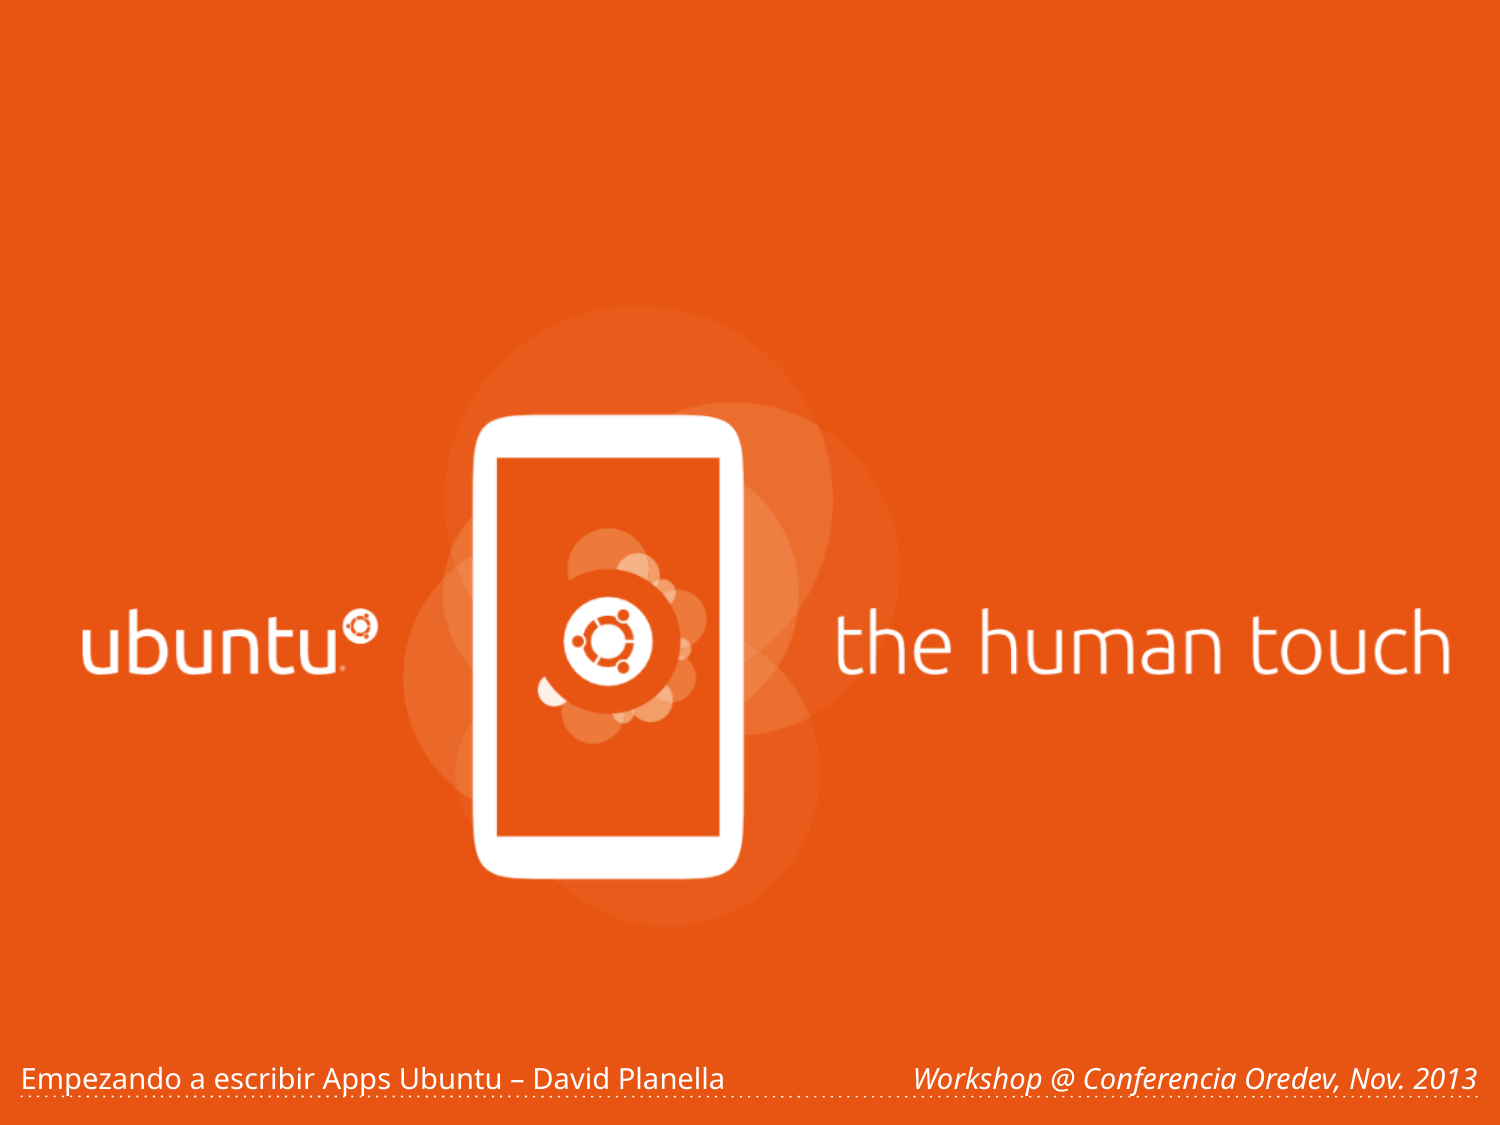

Empezando a escribir Apps Ubuntu – David Planella
Workshop @ Conferencia Oredev, Nov. 2013